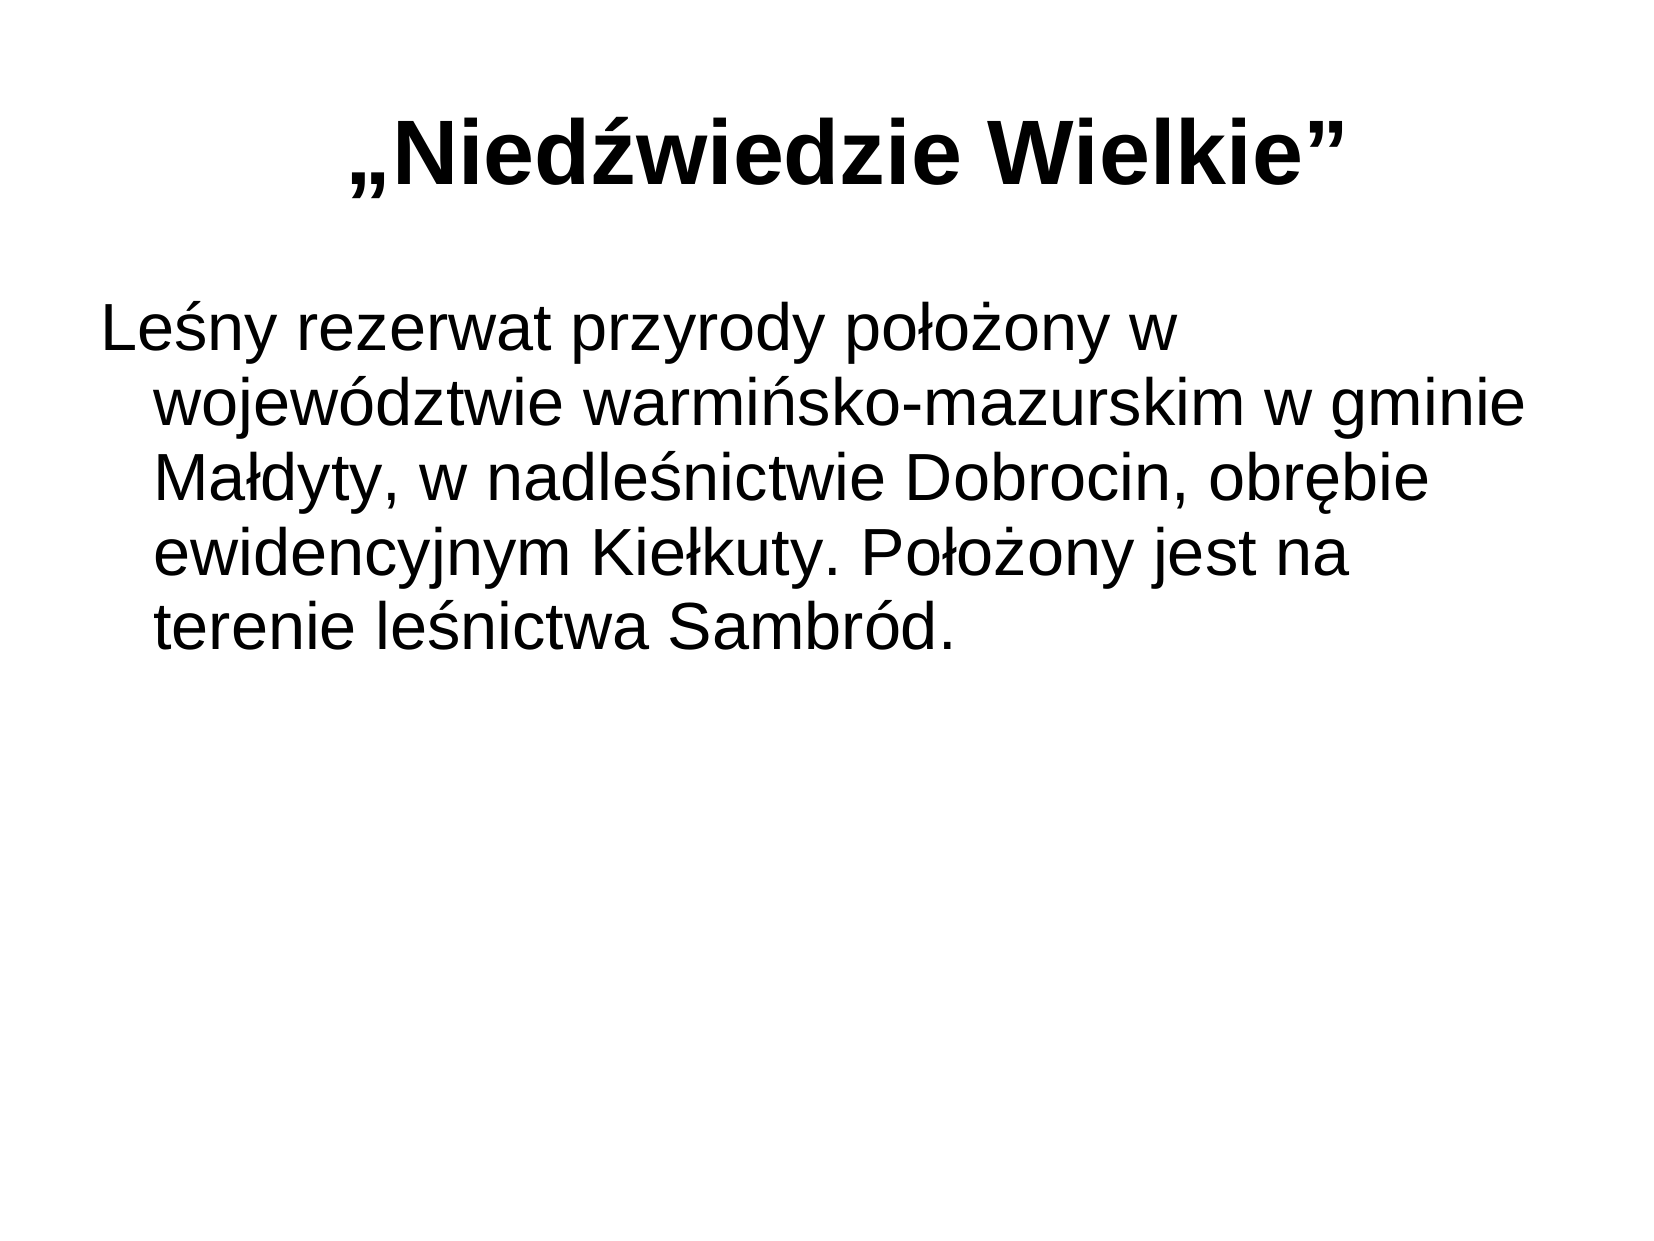

# „Niedźwiedzie Wielkie”
Leśny rezerwat przyrody położony w województwie warmińsko-mazurskim w gminie Małdyty, w nadleśnictwie Dobrocin, obrębie ewidencyjnym Kiełkuty. Położony jest na terenie leśnictwa Sambród.